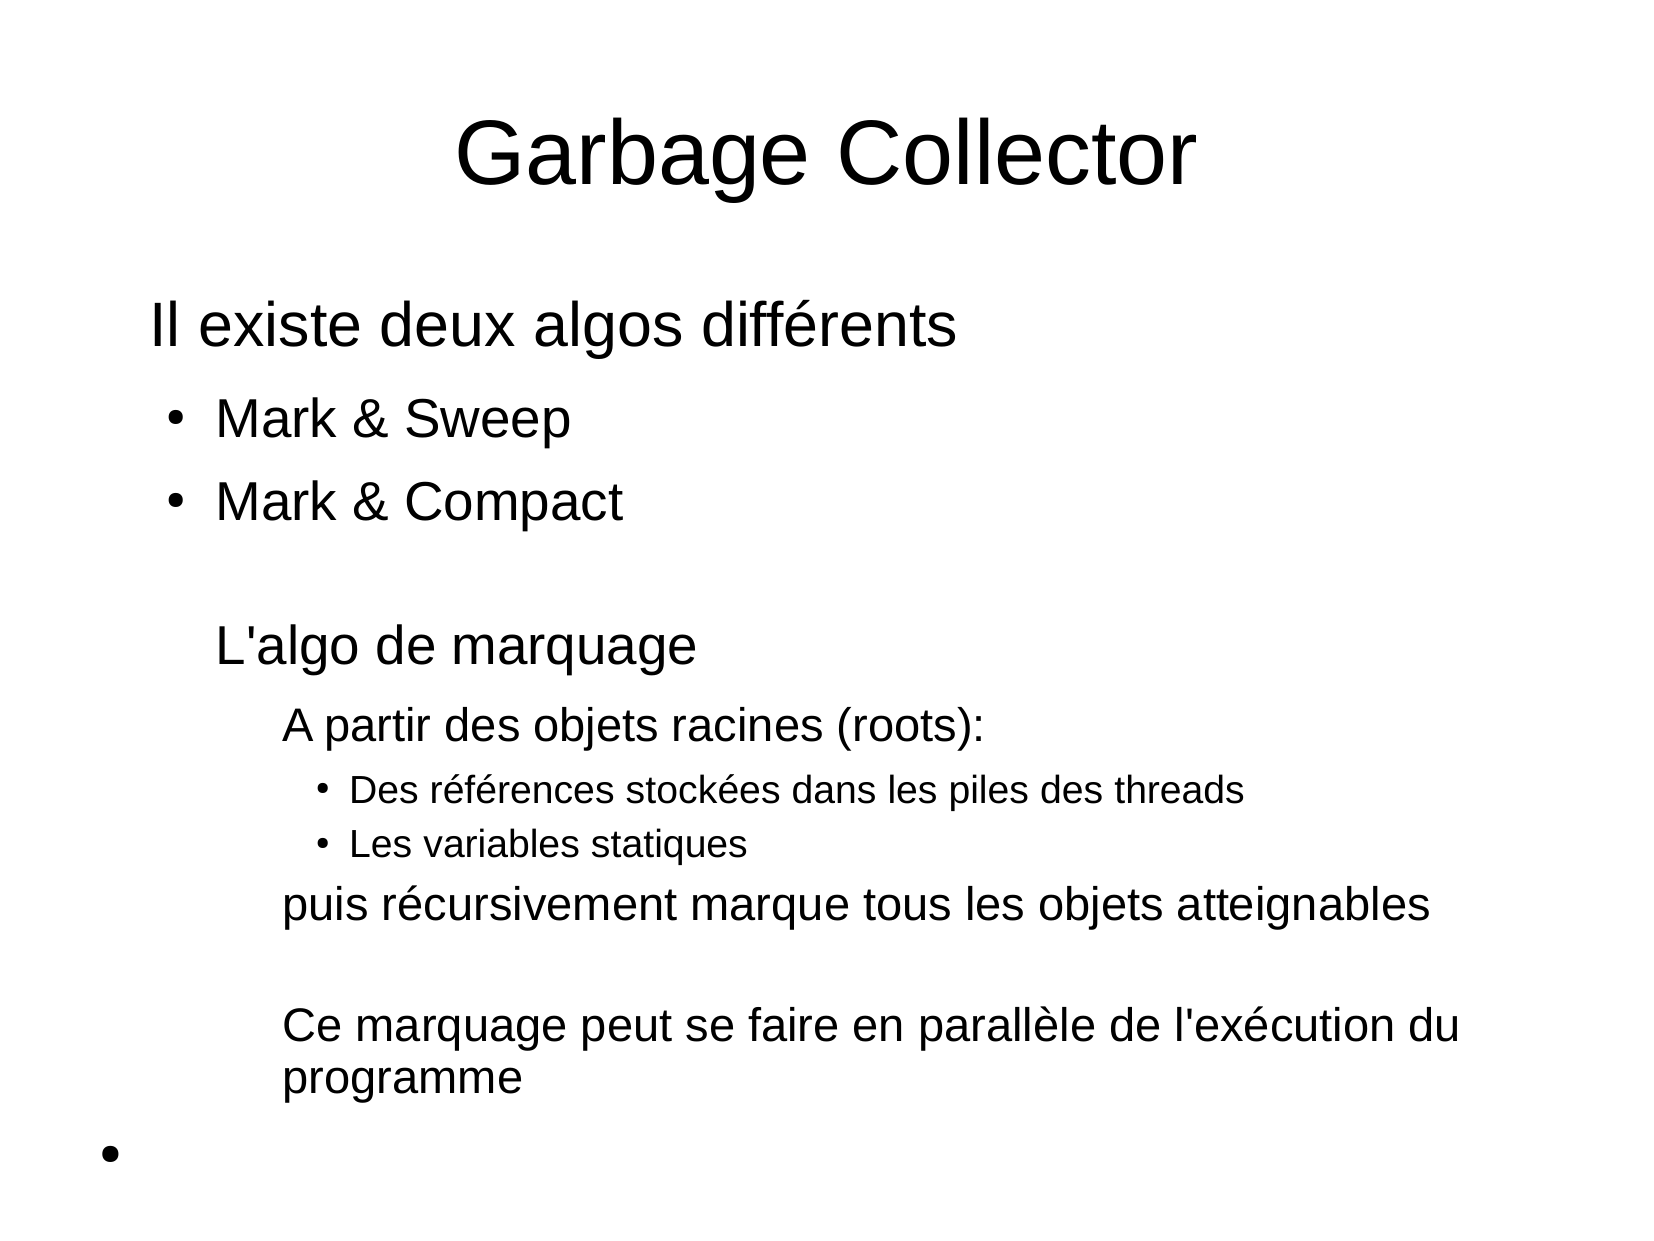

# Garbage Collector
Il existe deux algos différents
Mark & Sweep
Mark & Compact
L'algo de marquage
A partir des objets racines (roots):
Des références stockées dans les piles des threads
Les variables statiques
puis récursivement marque tous les objets atteignables
Ce marquage peut se faire en parallèle de l'exécution du programme